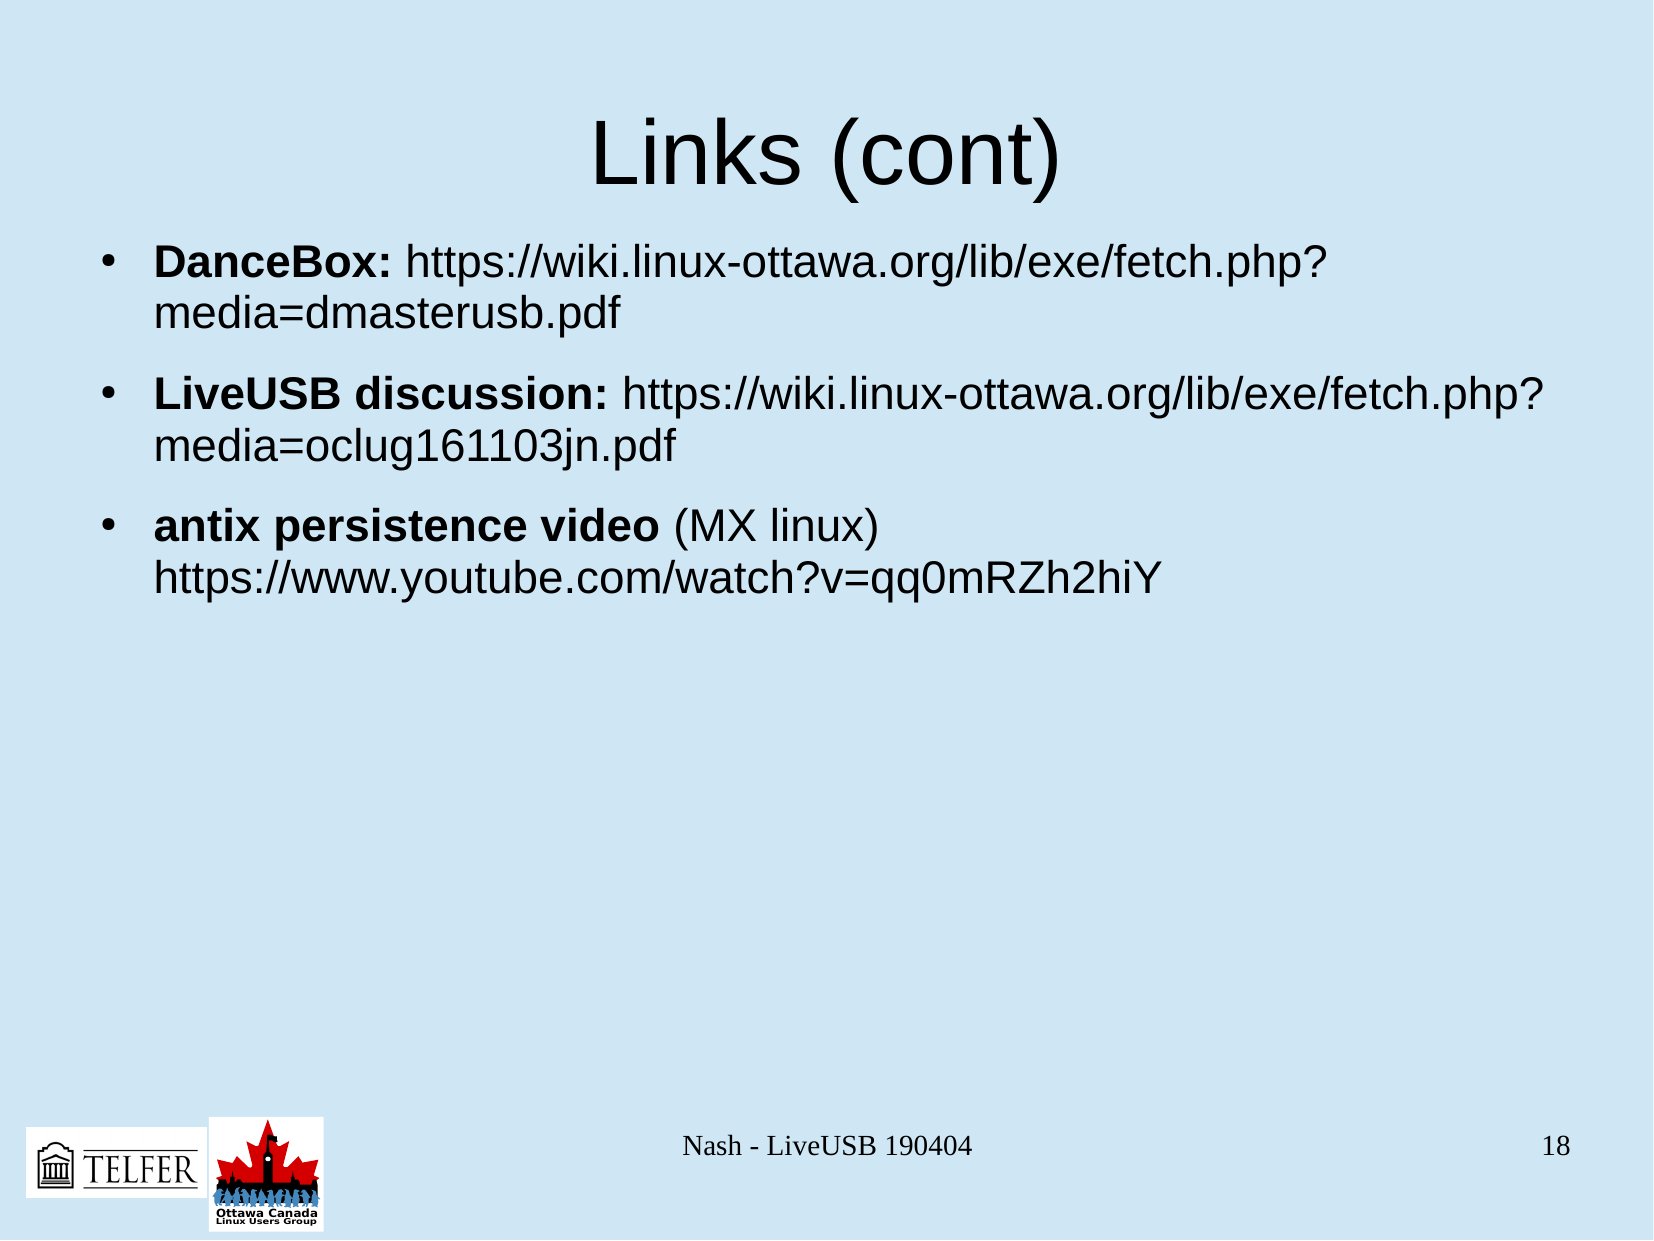

# Links (cont)
DanceBox: https://wiki.linux-ottawa.org/lib/exe/fetch.php?media=dmasterusb.pdf
LiveUSB discussion: https://wiki.linux-ottawa.org/lib/exe/fetch.php?media=oclug161103jn.pdf
antix persistence video (MX linux) https://www.youtube.com/watch?v=qq0mRZh2hiY
Nash - LiveUSB 190404
18